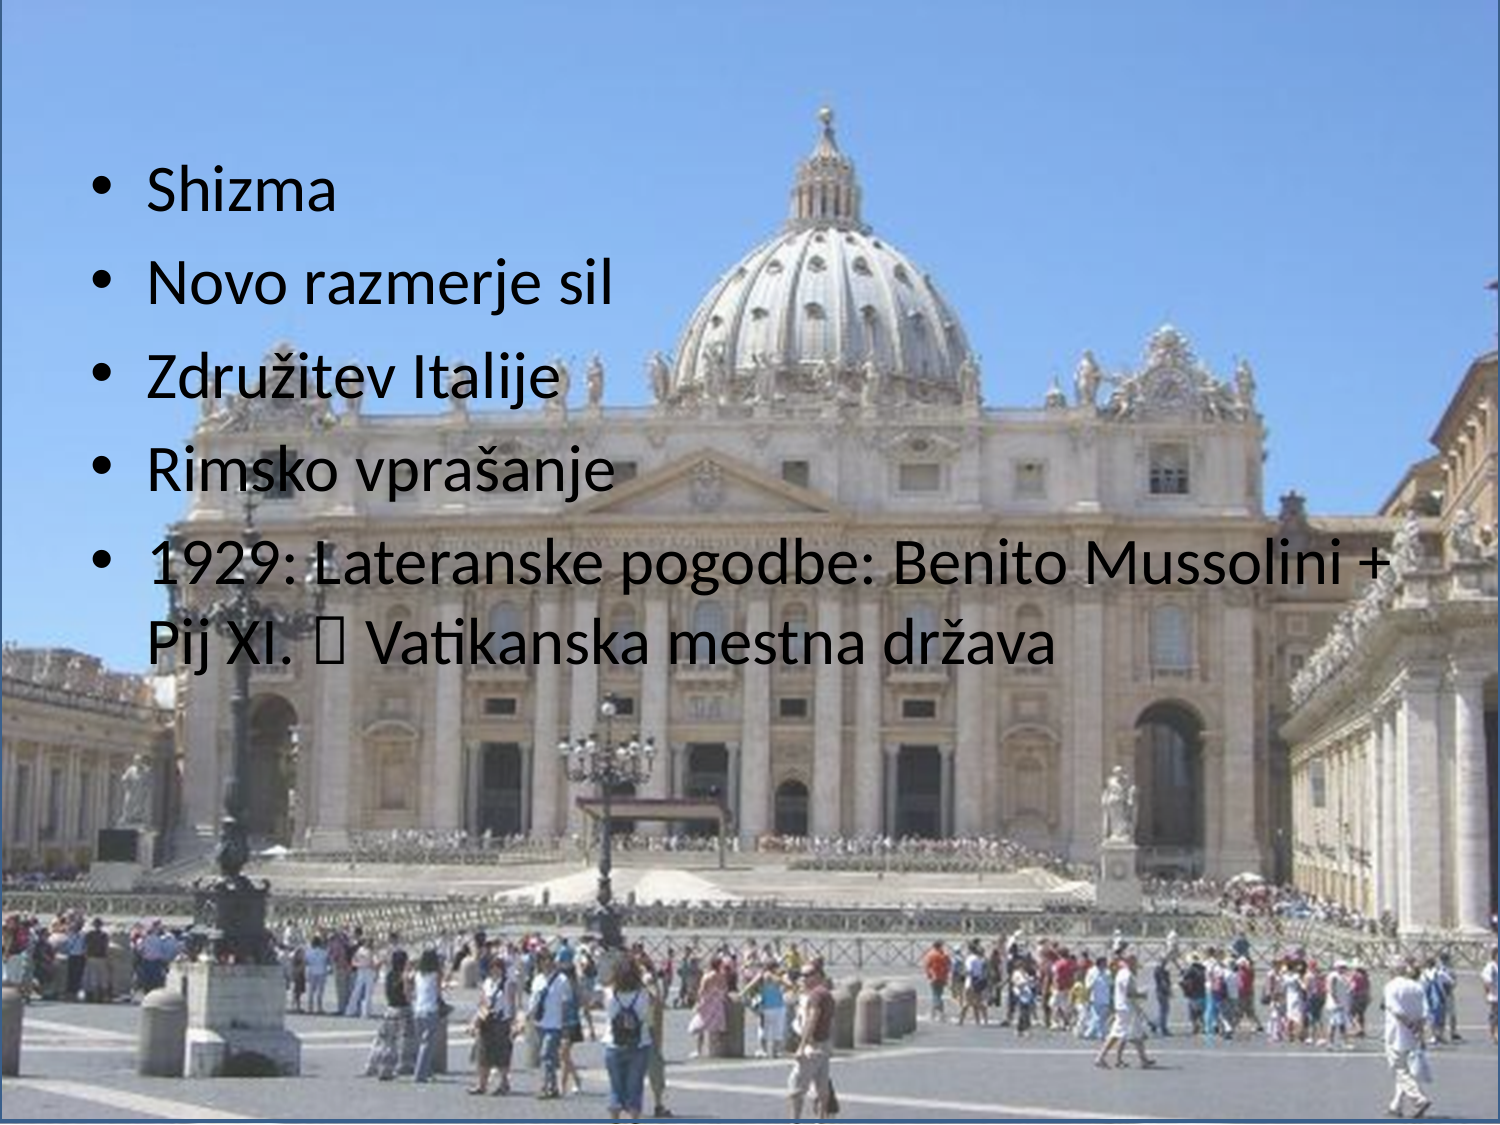

# Shizma
Novo razmerje sil
Združitev Italije
Rimsko vprašanje
1929: Lateranske pogodbe: Benito Mussolini + Pij XI.  Vatikanska mestna država